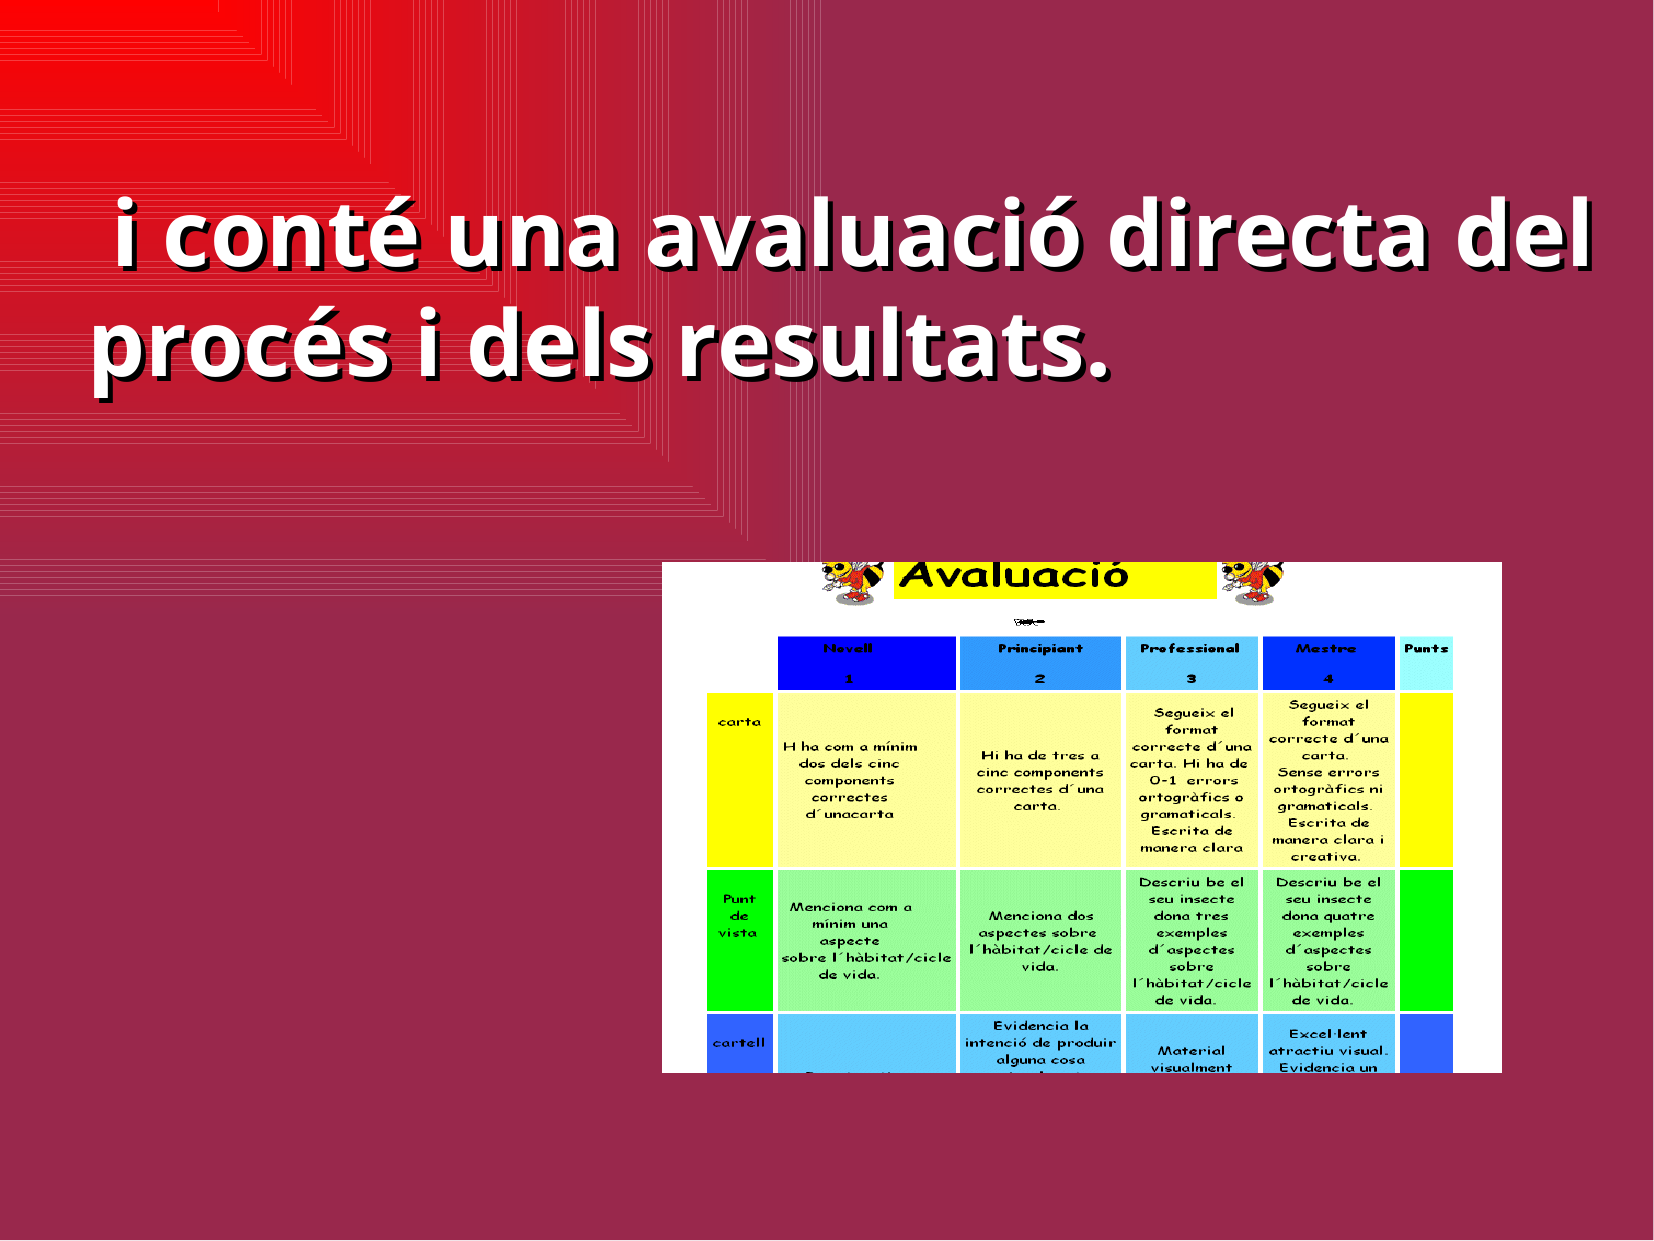

i conté una avaluació directa del procés i dels resultats.